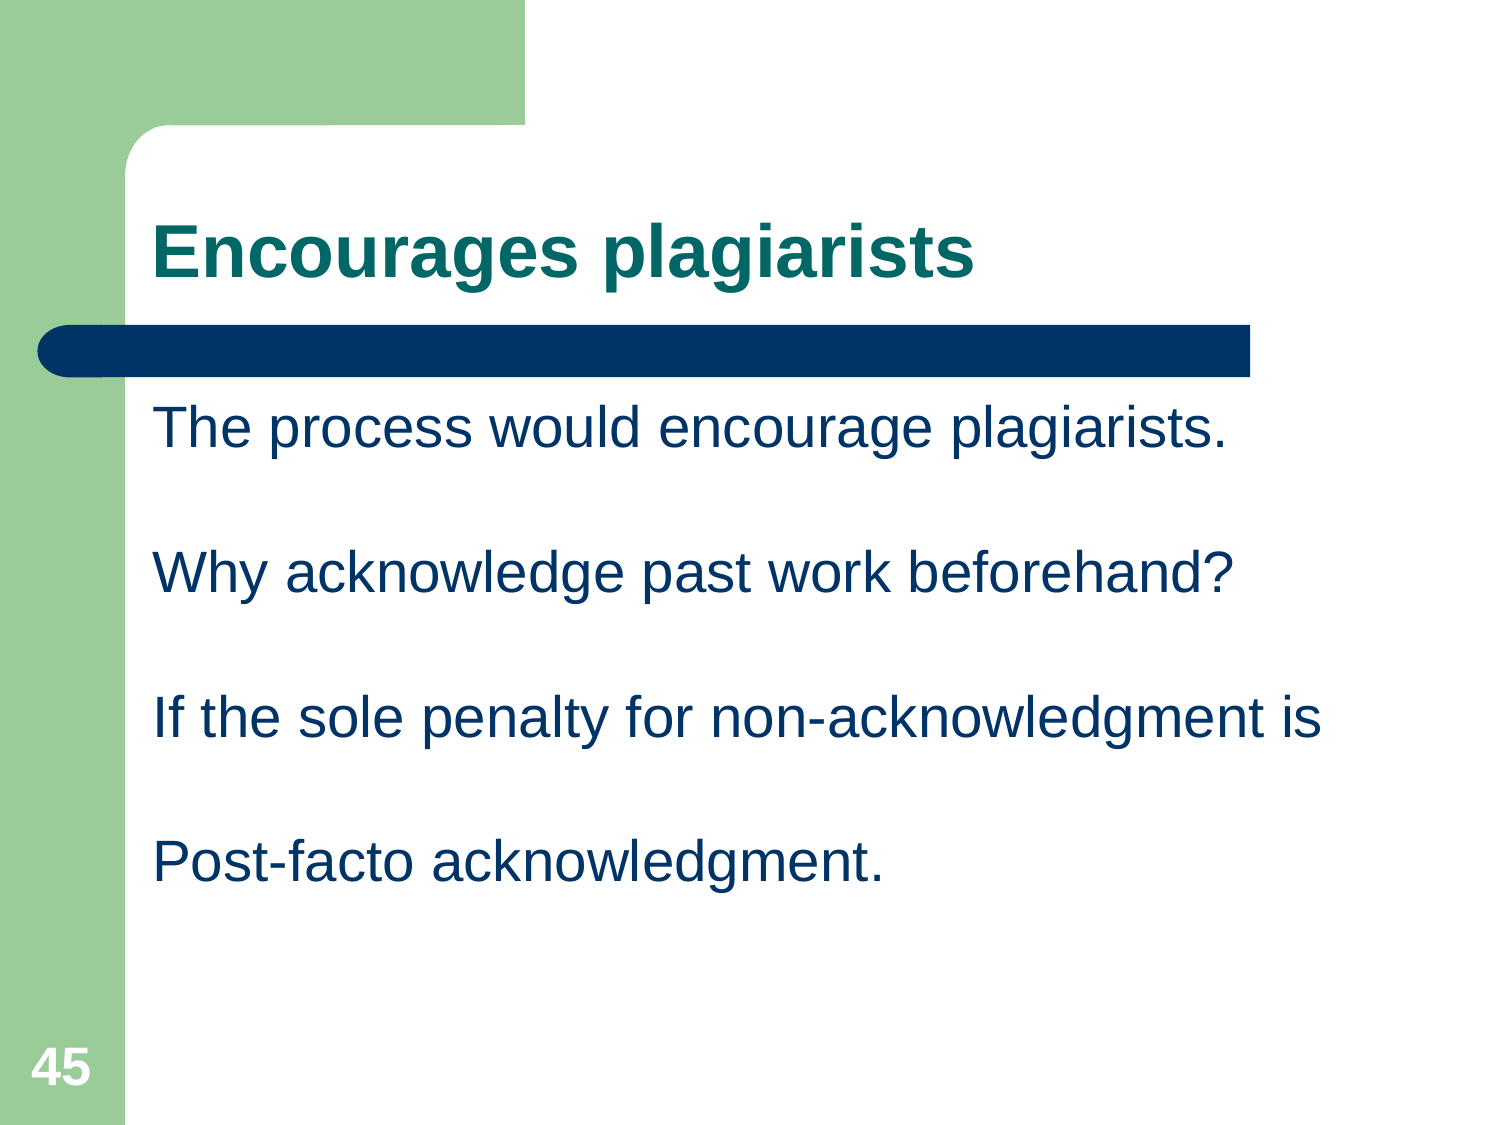

# Encourages plagiarists
The process would encourage plagiarists.
Why acknowledge past work beforehand?
If the sole penalty for non-acknowledgment is
Post-facto acknowledgment.
45